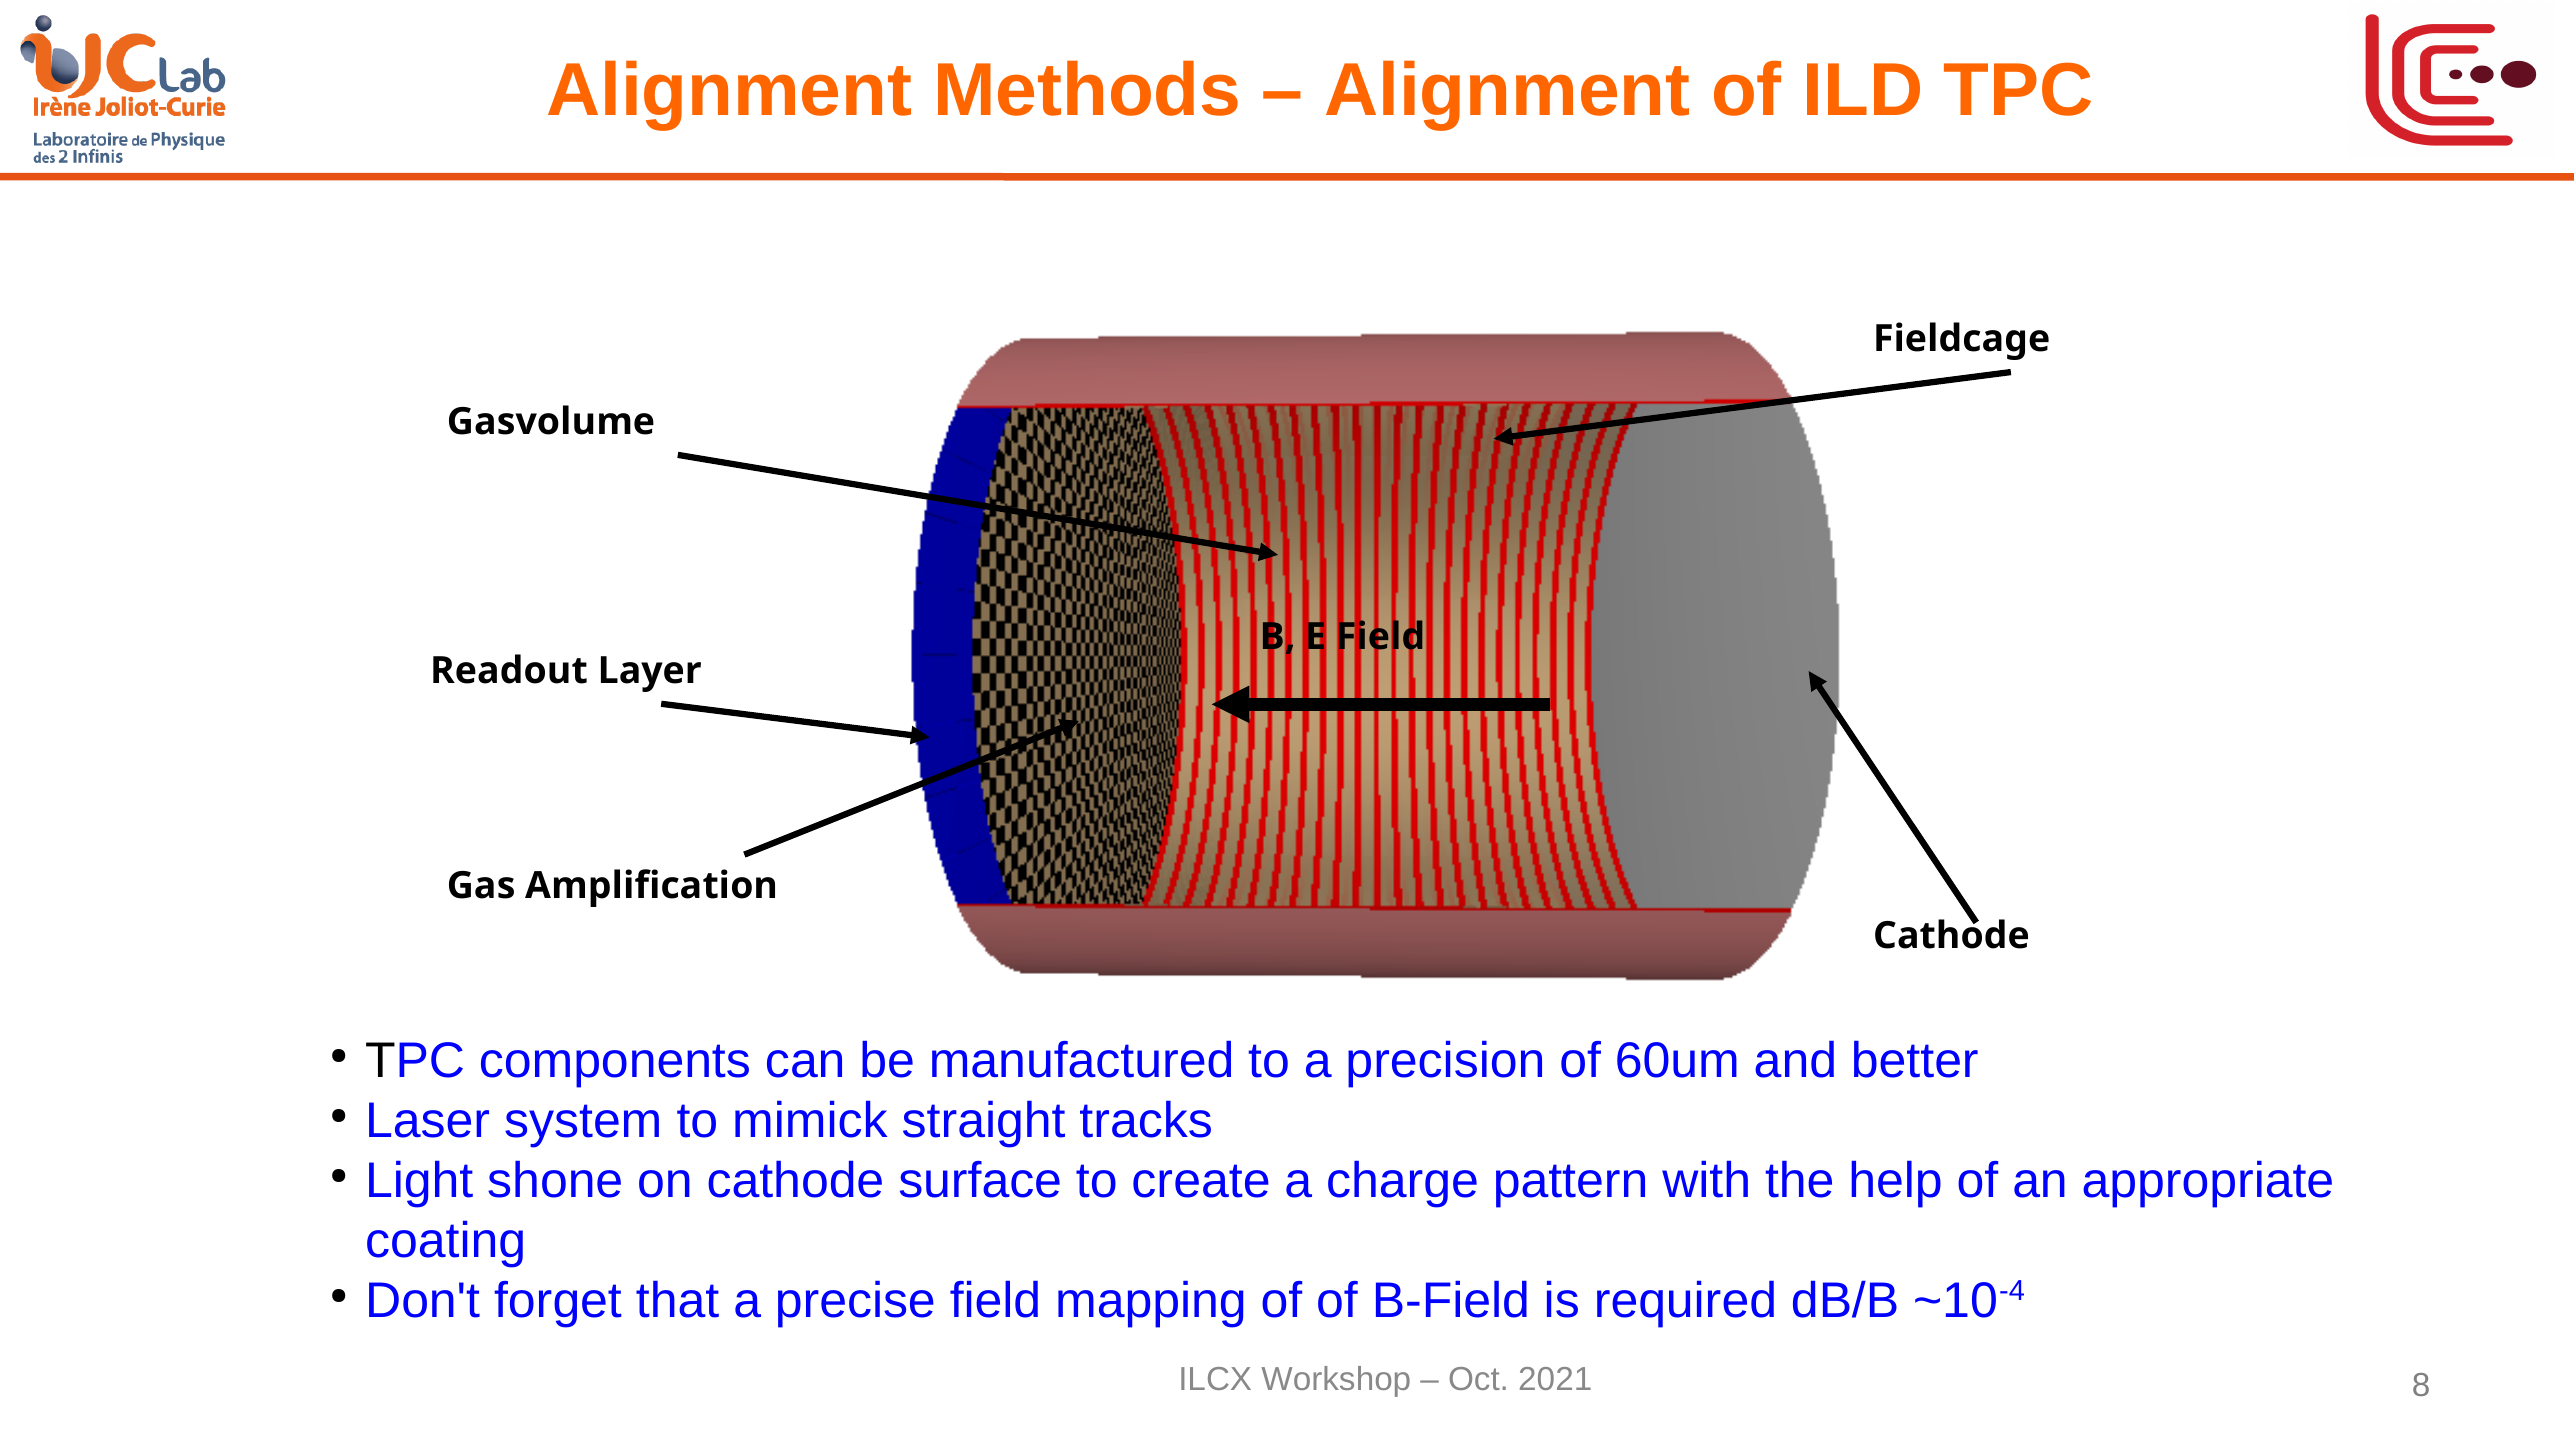

# Alignment Methods – Alignment of ILD TPC
Fieldcage
Gasvolume
B, E Field
Readout Layer
Cathode
Gas Amplification
TPC components can be manufactured to a precision of 60um and better
Laser system to mimick straight tracks
Light shone on cathode surface to create a charge pattern with the help of an appropriate
coating
Don't forget that a precise field mapping of of B-Field is required dB/B ~10-4
8